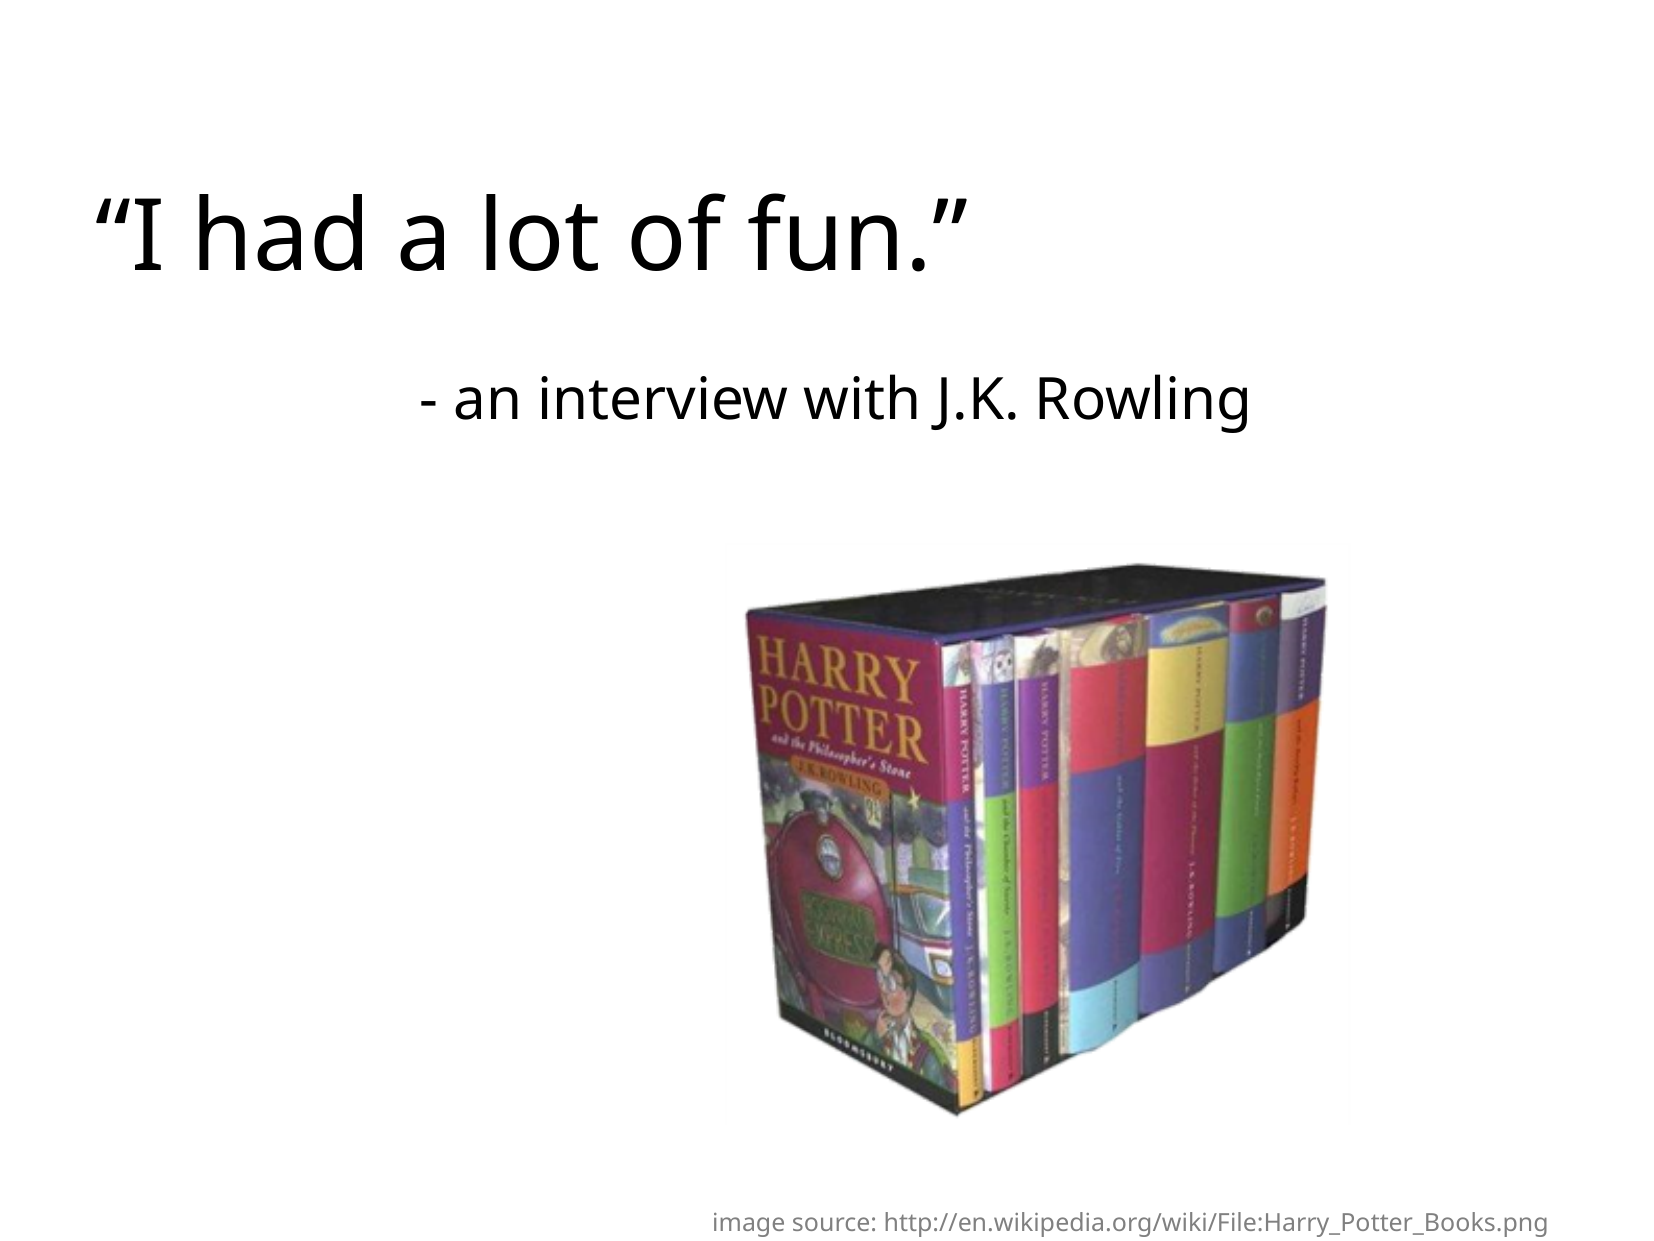

“I had a lot of fun.”
- an interview with J.K. Rowling
image source: http://en.wikipedia.org/wiki/File:Harry_Potter_Books.png